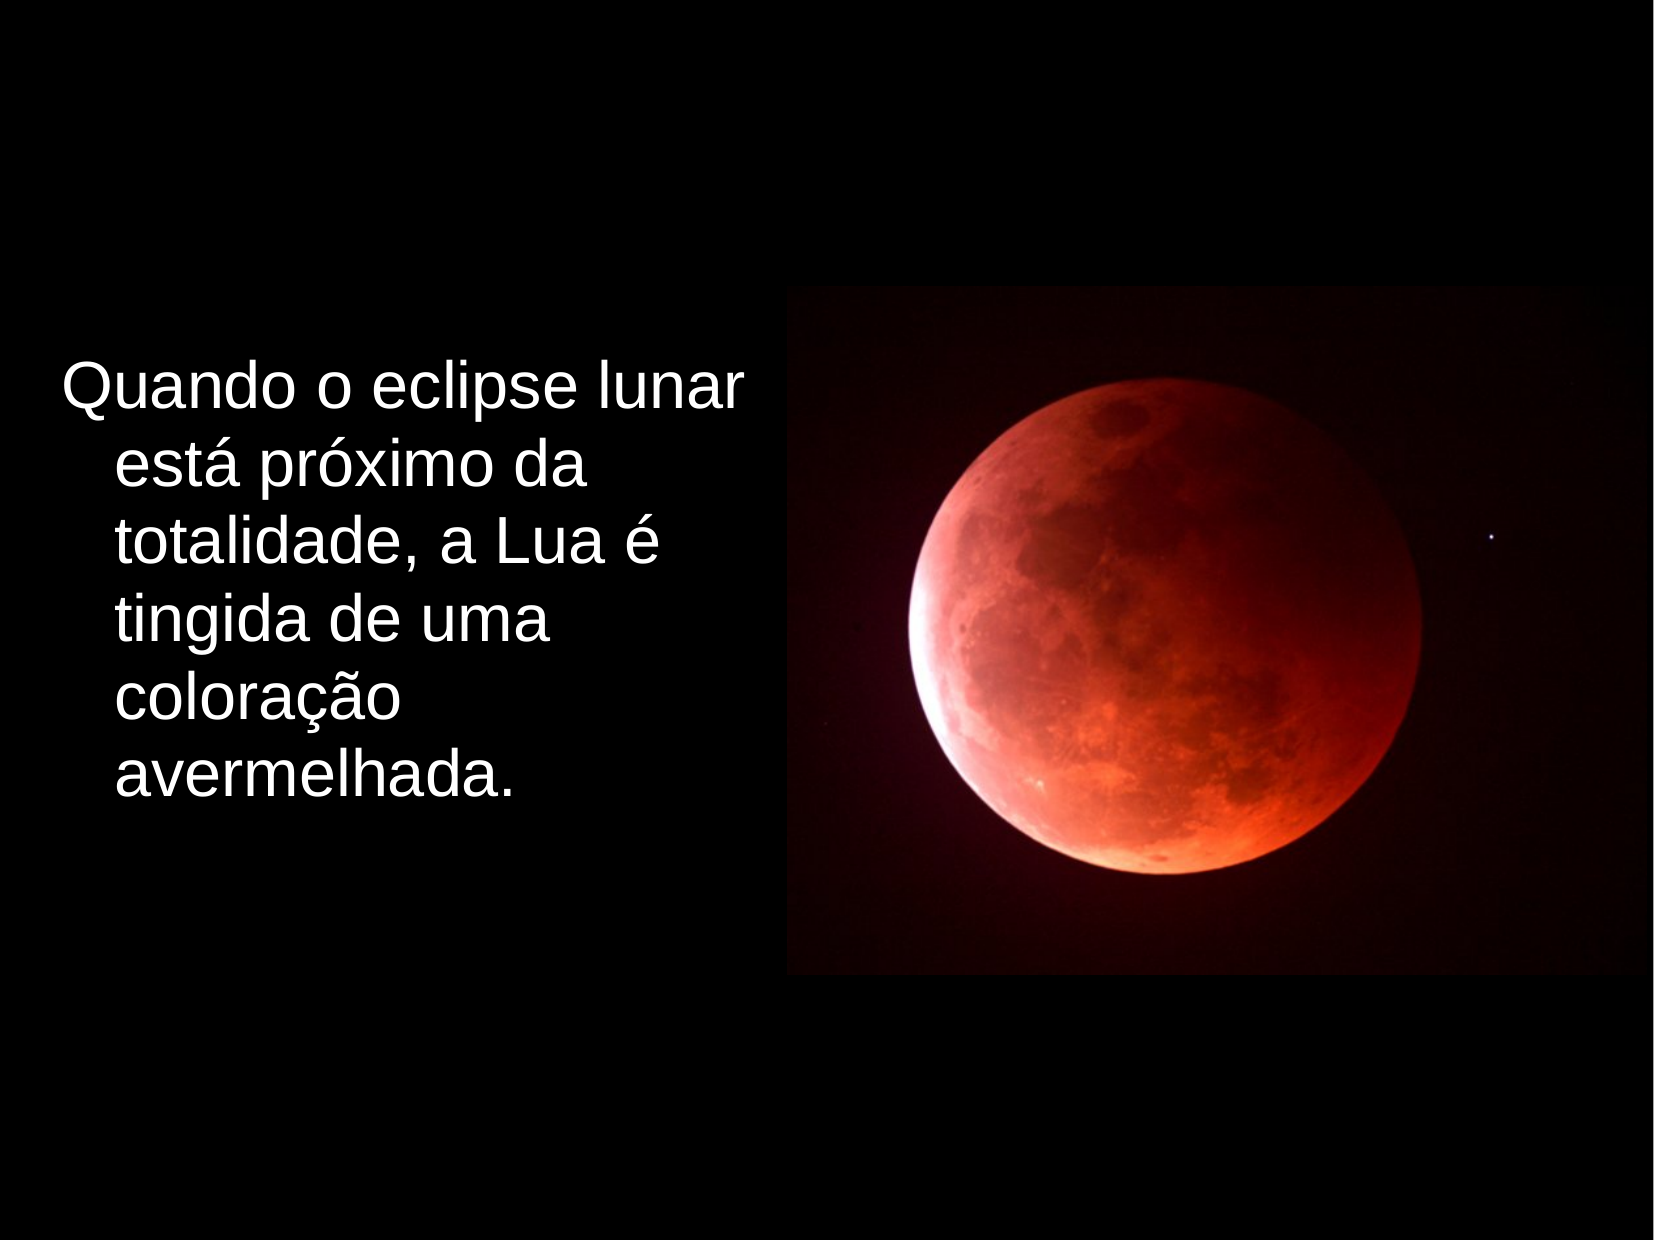

#
Quando o eclipse lunar está próximo da totalidade, a Lua é tingida de uma coloração avermelhada.